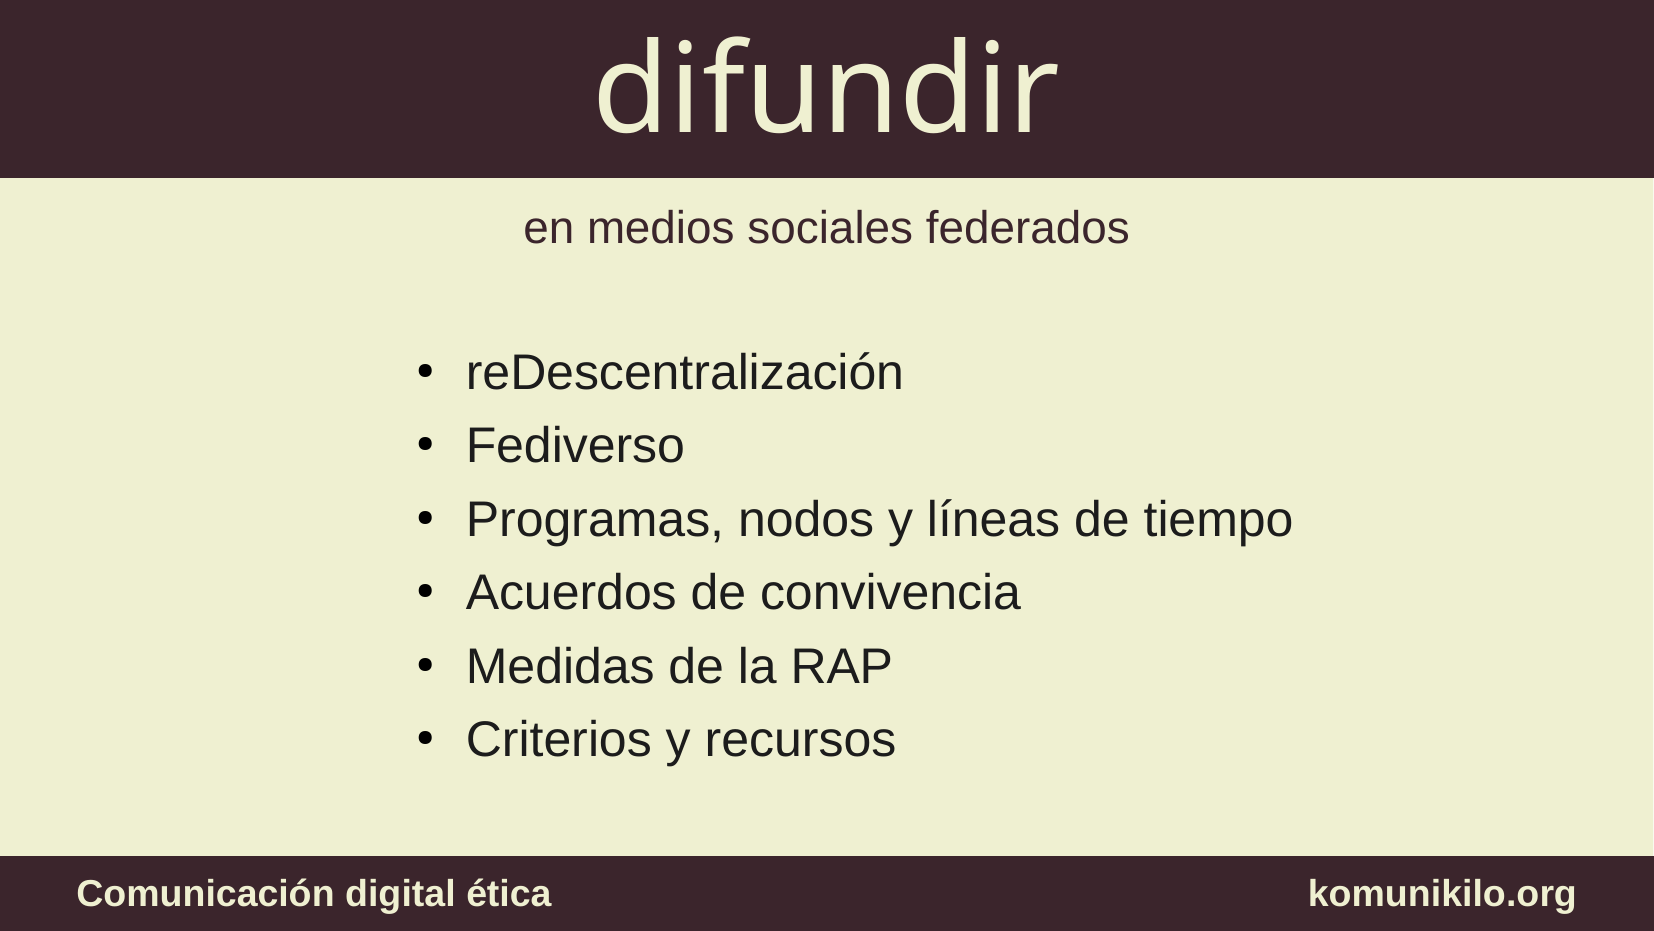

# difundir
en medios sociales federados
 reDescentralización
 Fediverso
 Programas, nodos y líneas de tiempo
 Acuerdos de convivencia
 Medidas de la RAP
 Criterios y recursos
Comunicación digital ética komunikilo.org